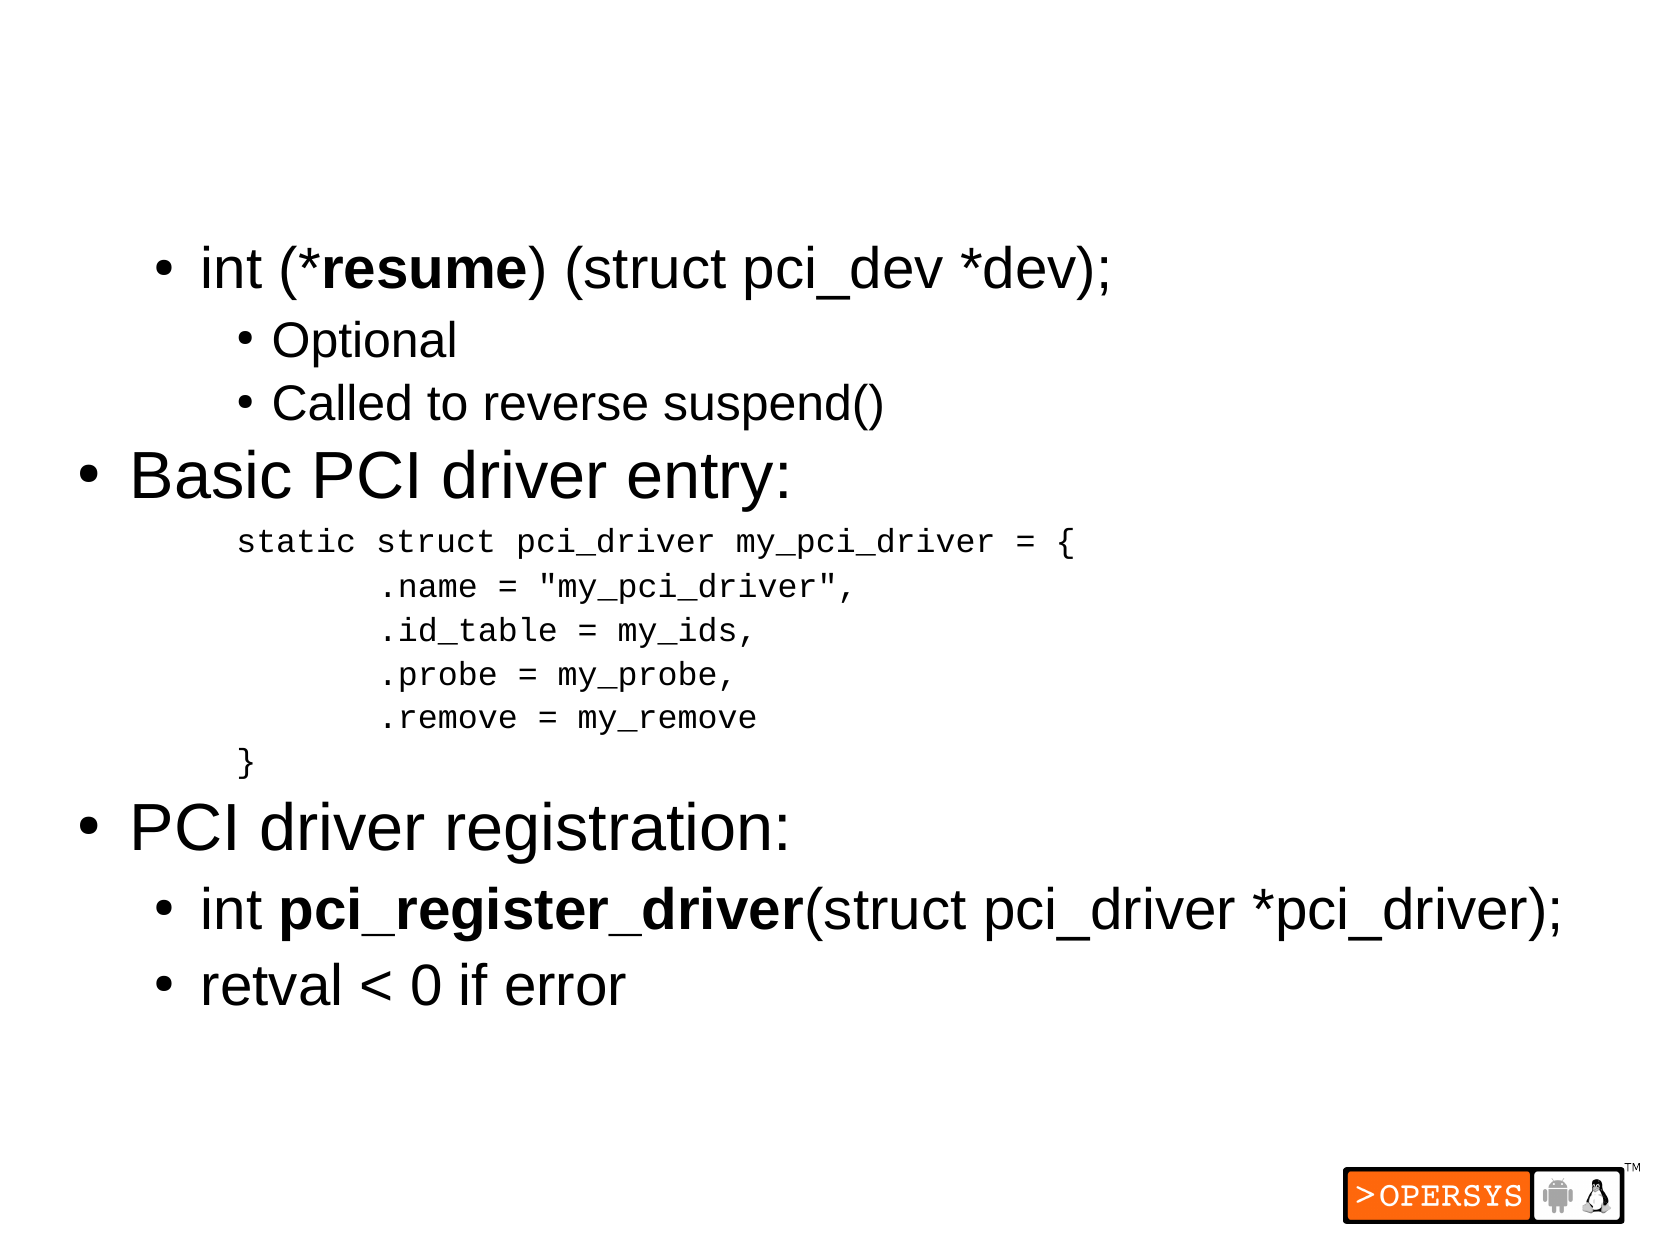

# int (*resume) (struct pci_dev *dev);
Optional
Called to reverse suspend()
Basic PCI driver entry:
static struct pci_driver my_pci_driver = {
.name = "my_pci_driver",
.id_table = my_ids,
.probe = my_probe,
.remove = my_remove
}
PCI driver registration:
int pci_register_driver(struct pci_driver *pci_driver);
retval < 0 if error